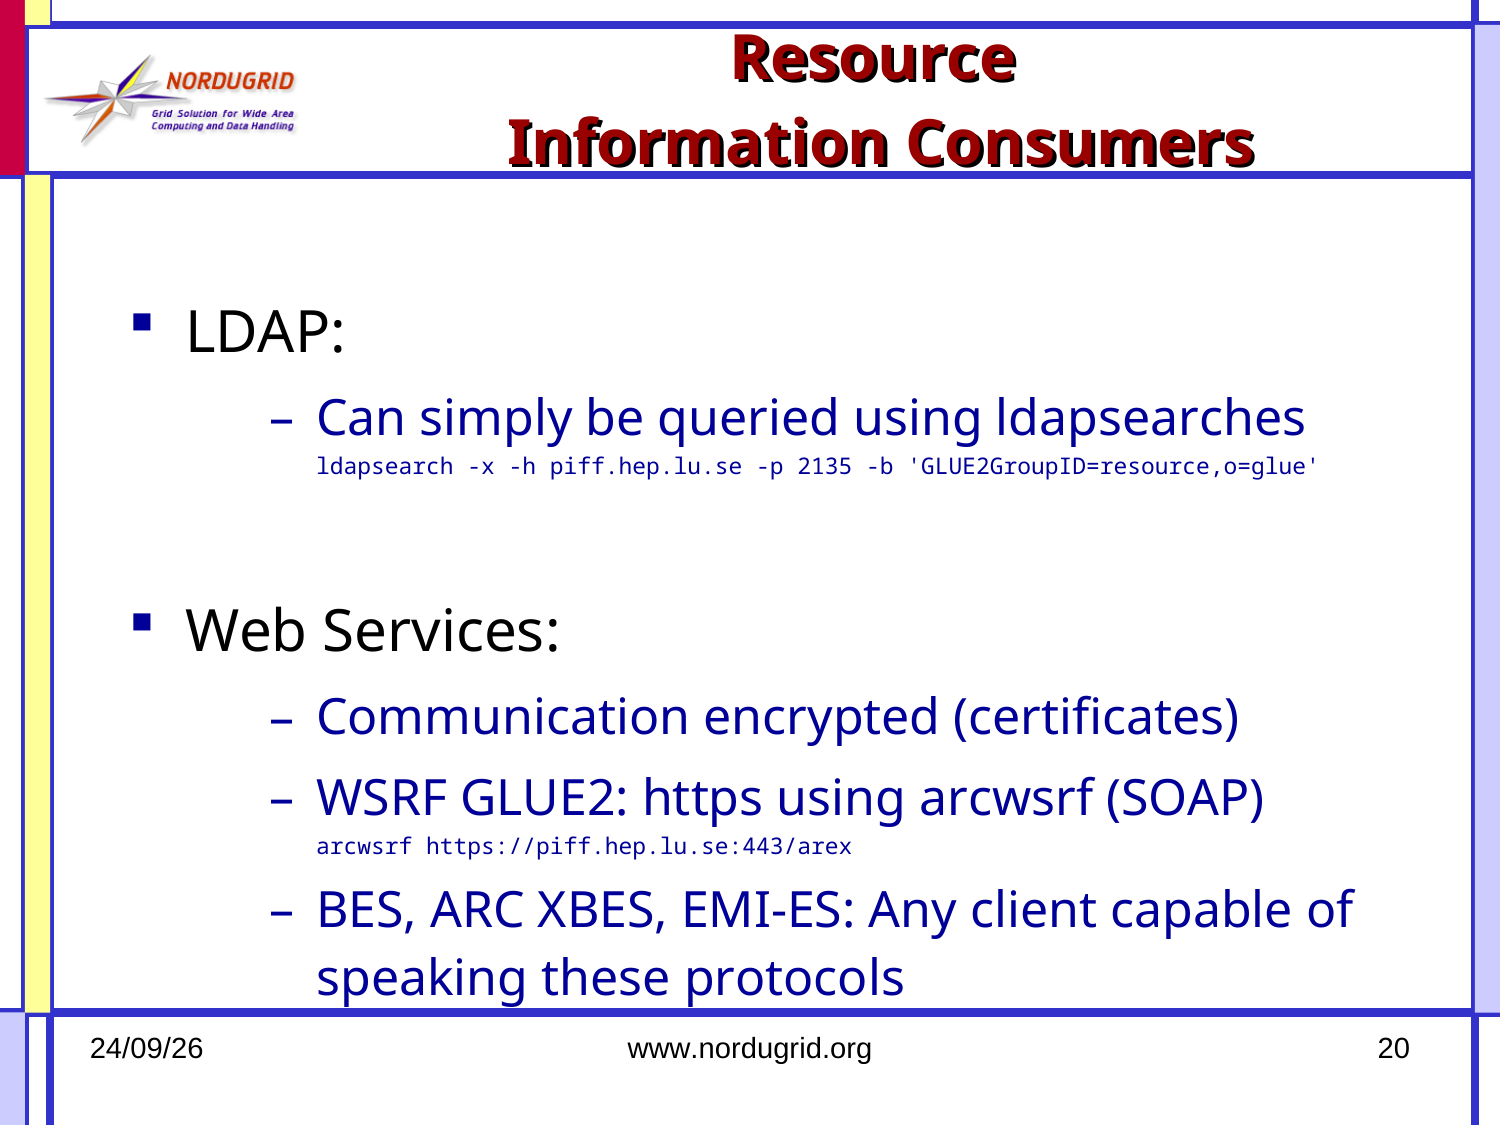

# Resource Information Consumers
LDAP:
Can simply be queried using ldapsearches
ldapsearch -x -h piff.hep.lu.se -p 2135 -b 'GLUE2GroupID=resource,o=glue'
Web Services:
Communication encrypted (certificates)
WSRF GLUE2: https using arcwsrf (SOAP)
arcwsrf https://piff.hep.lu.se:443/arex
BES, ARC XBES, EMI-ES: Any client capable of speaking these protocols
www.nordugrid.org
20